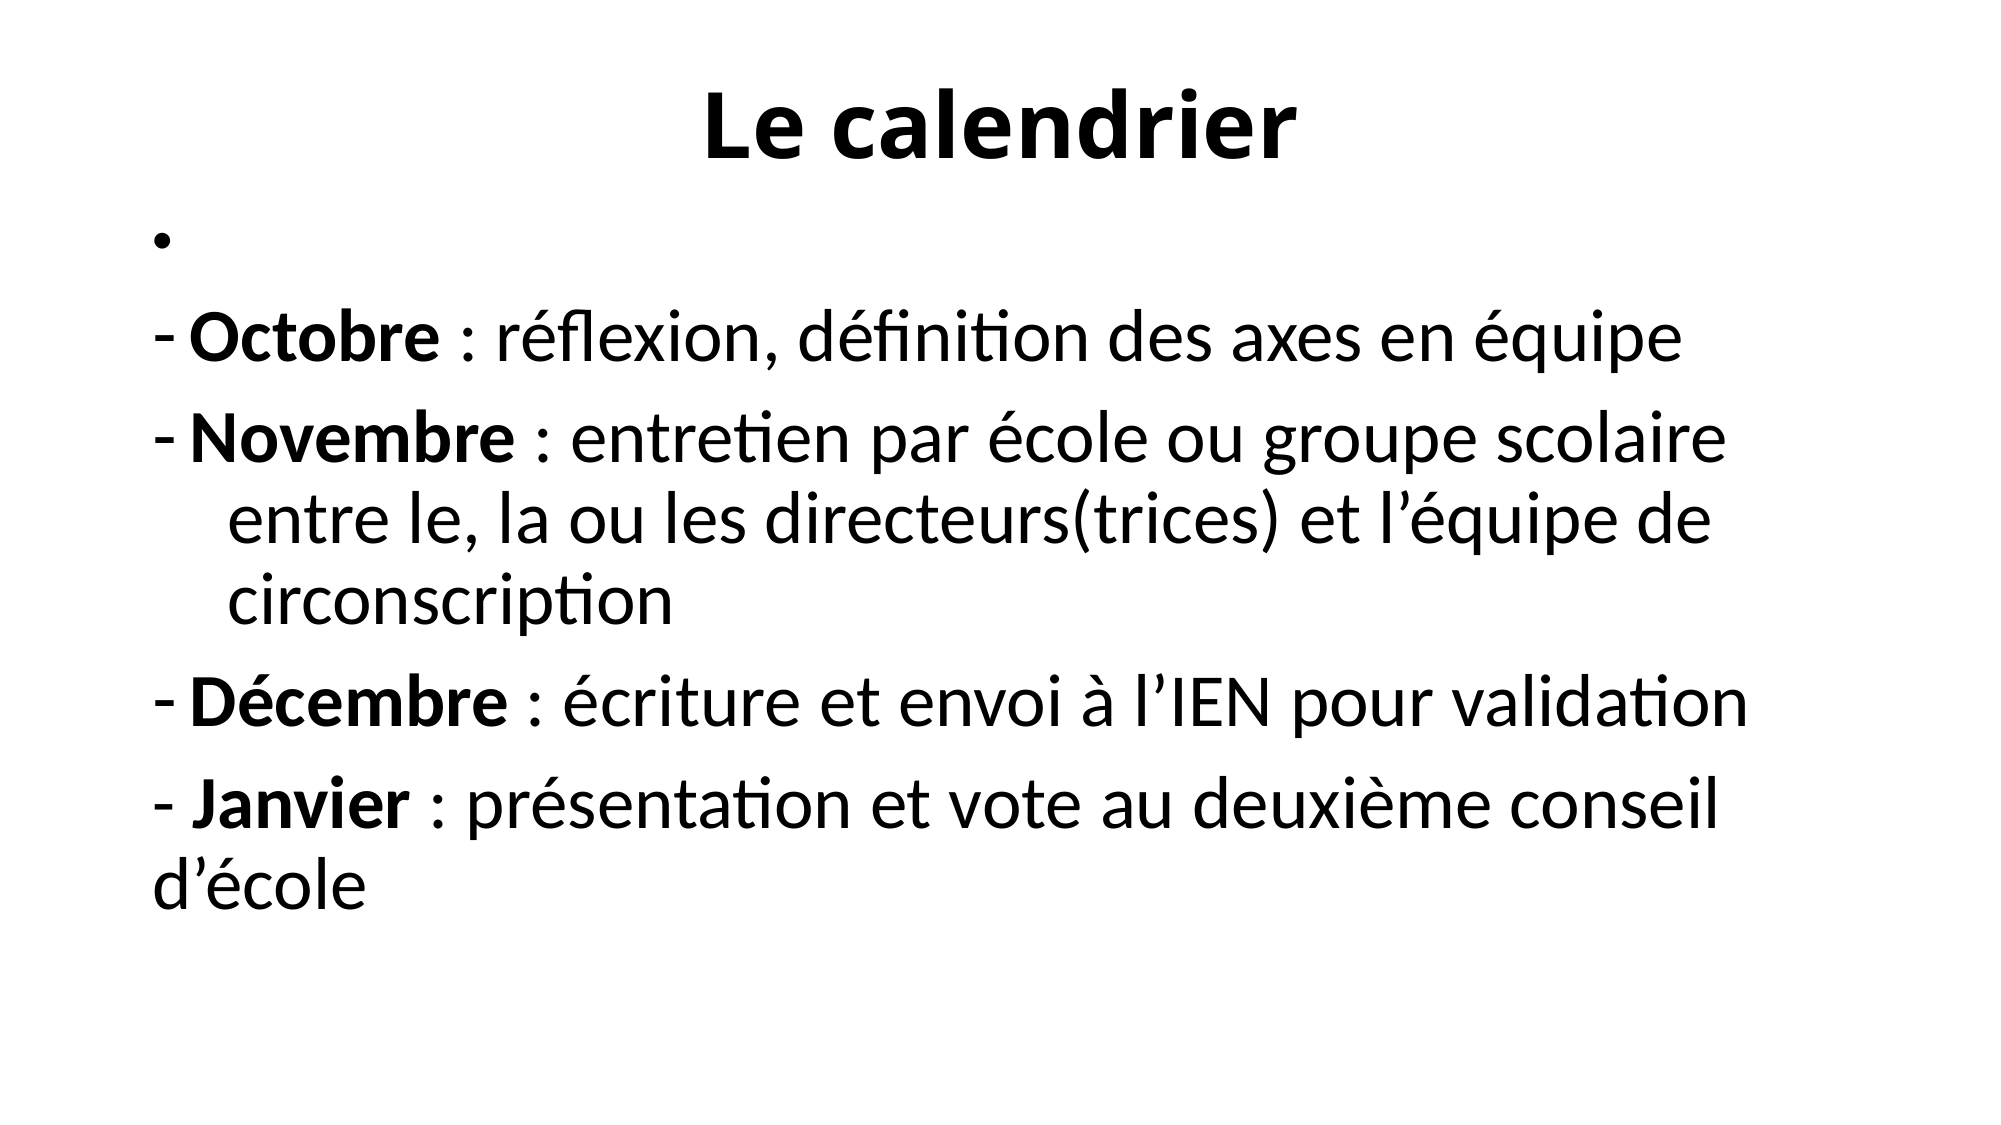

# Le calendrier
Octobre : réflexion, définition des axes en équipe
Novembre : entretien par école ou groupe scolaire entre le, la ou les directeurs(trices) et l’équipe de circonscription
Décembre : écriture et envoi à l’IEN pour validation
- Janvier : présentation et vote au deuxième conseil d’école